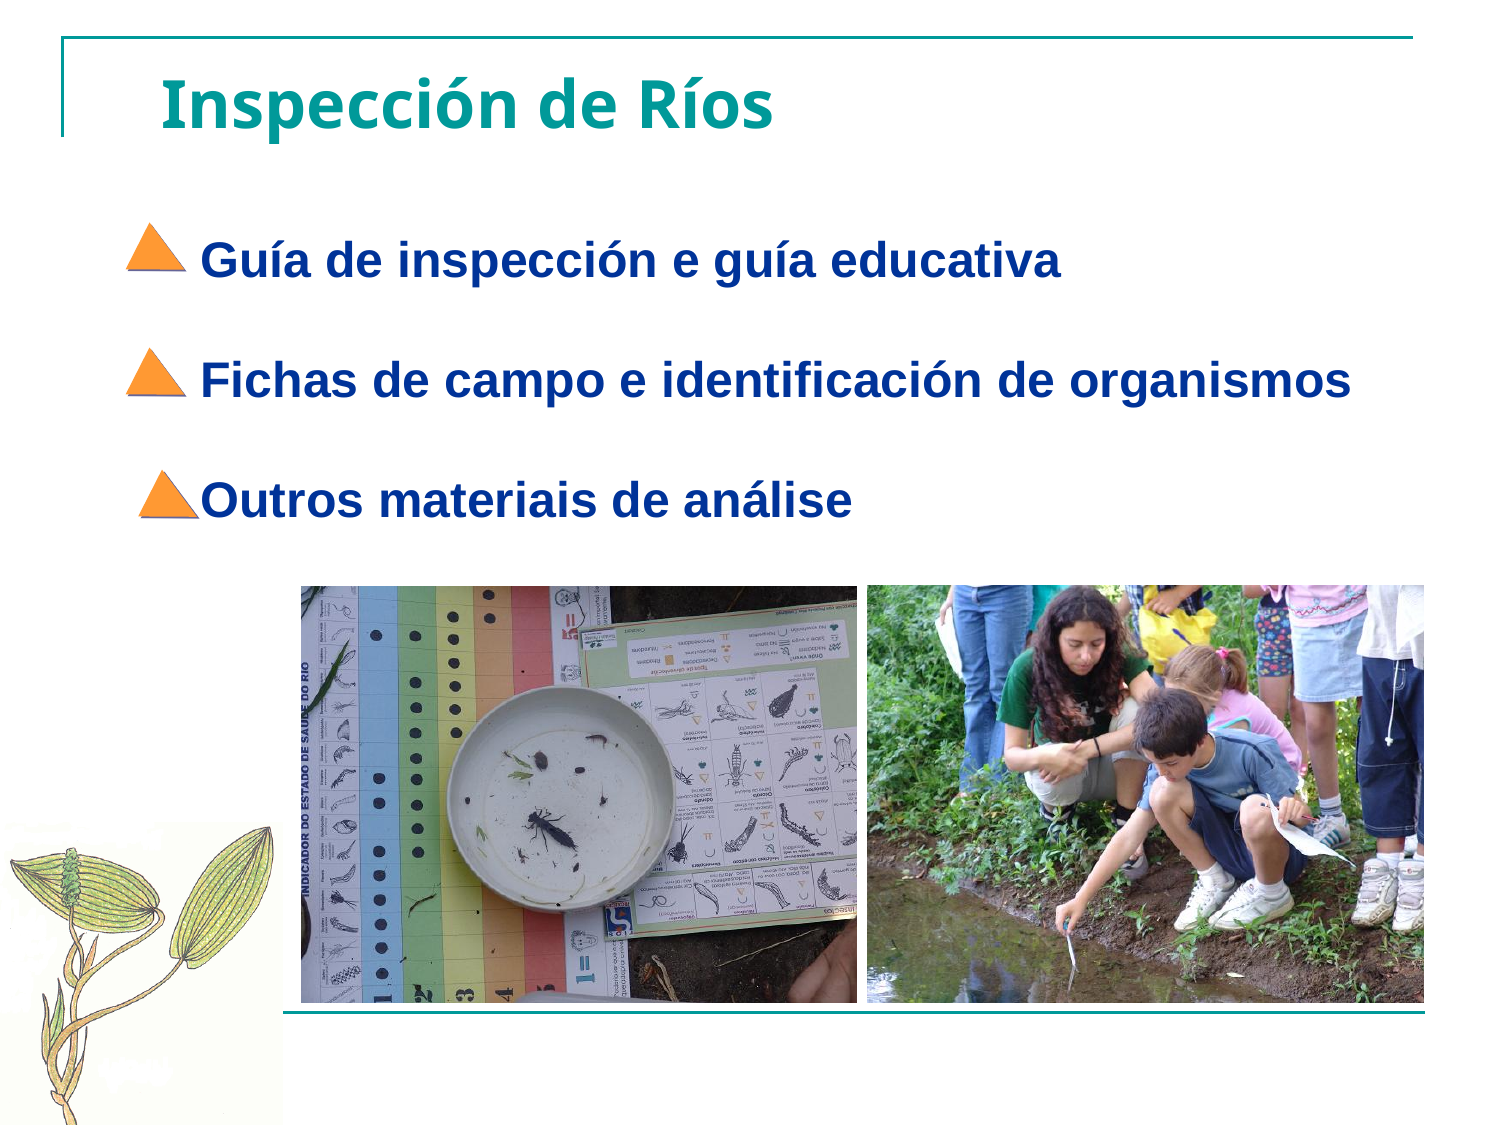

Inspección de Ríos
Guía de inspección e guía educativa
Fichas de campo e identificación de organismos
Outros materiais de análise